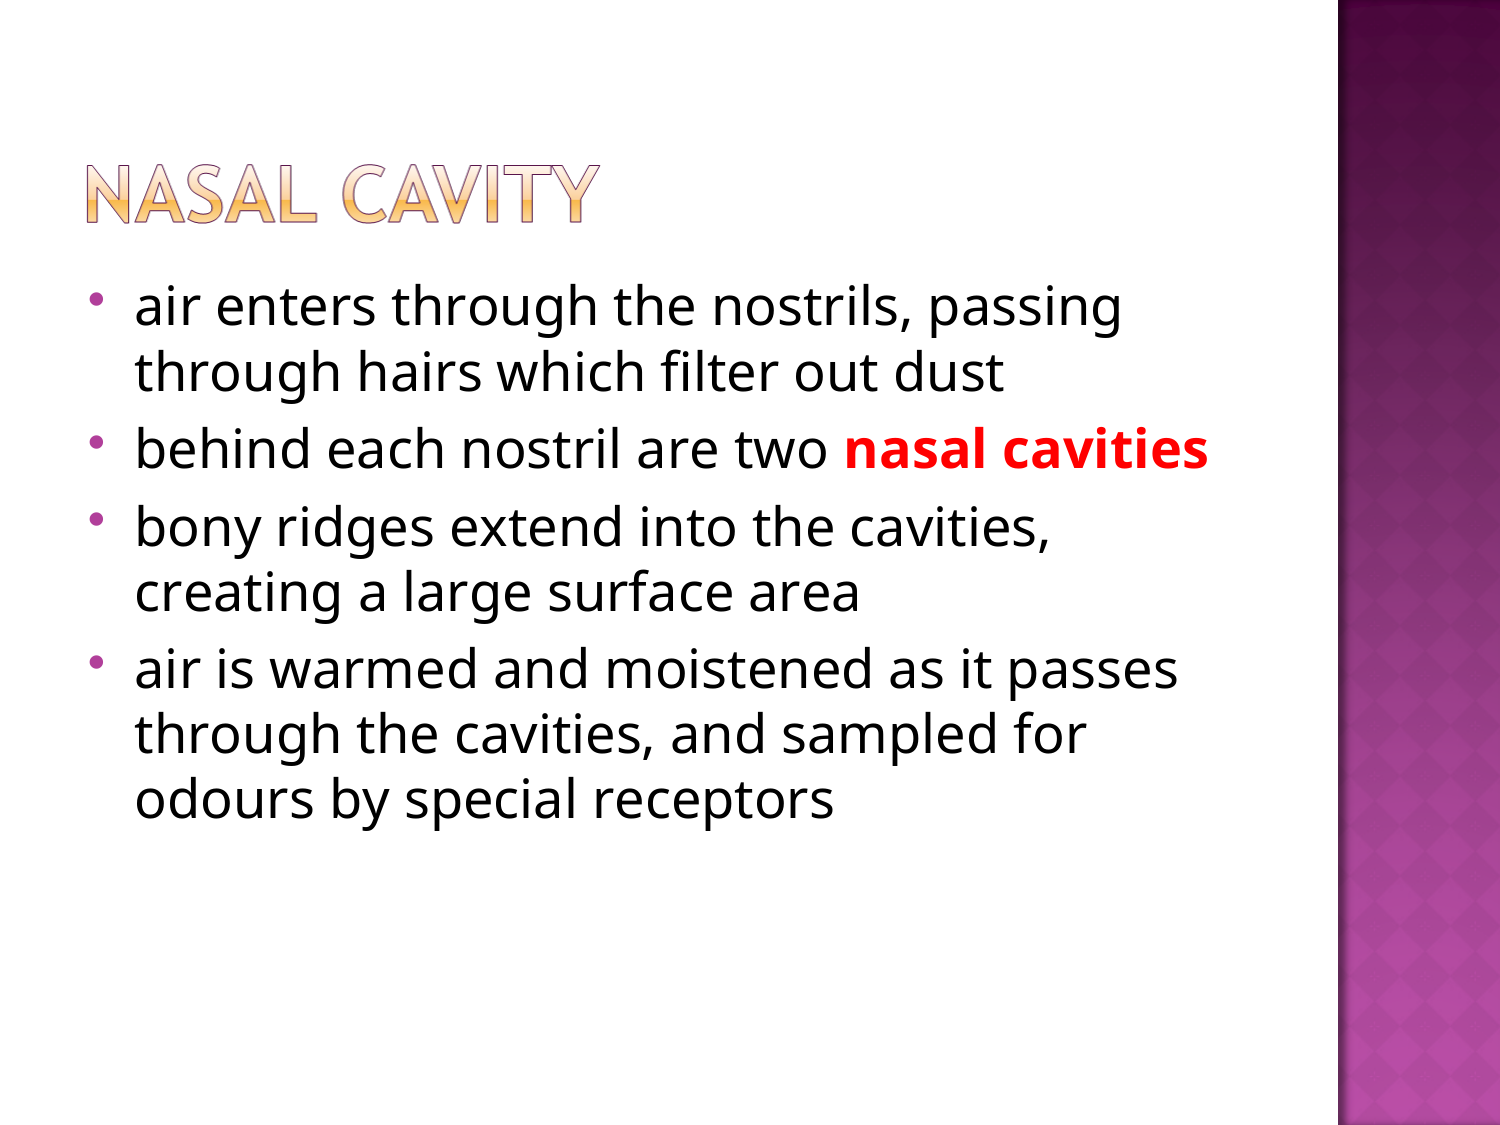

# air enters through the nostrils, passing through hairs which filter out dust
behind each nostril are two nasal cavities
bony ridges extend into the cavities, creating a large surface area
air is warmed and moistened as it passes through the cavities, and sampled for odours by special receptors